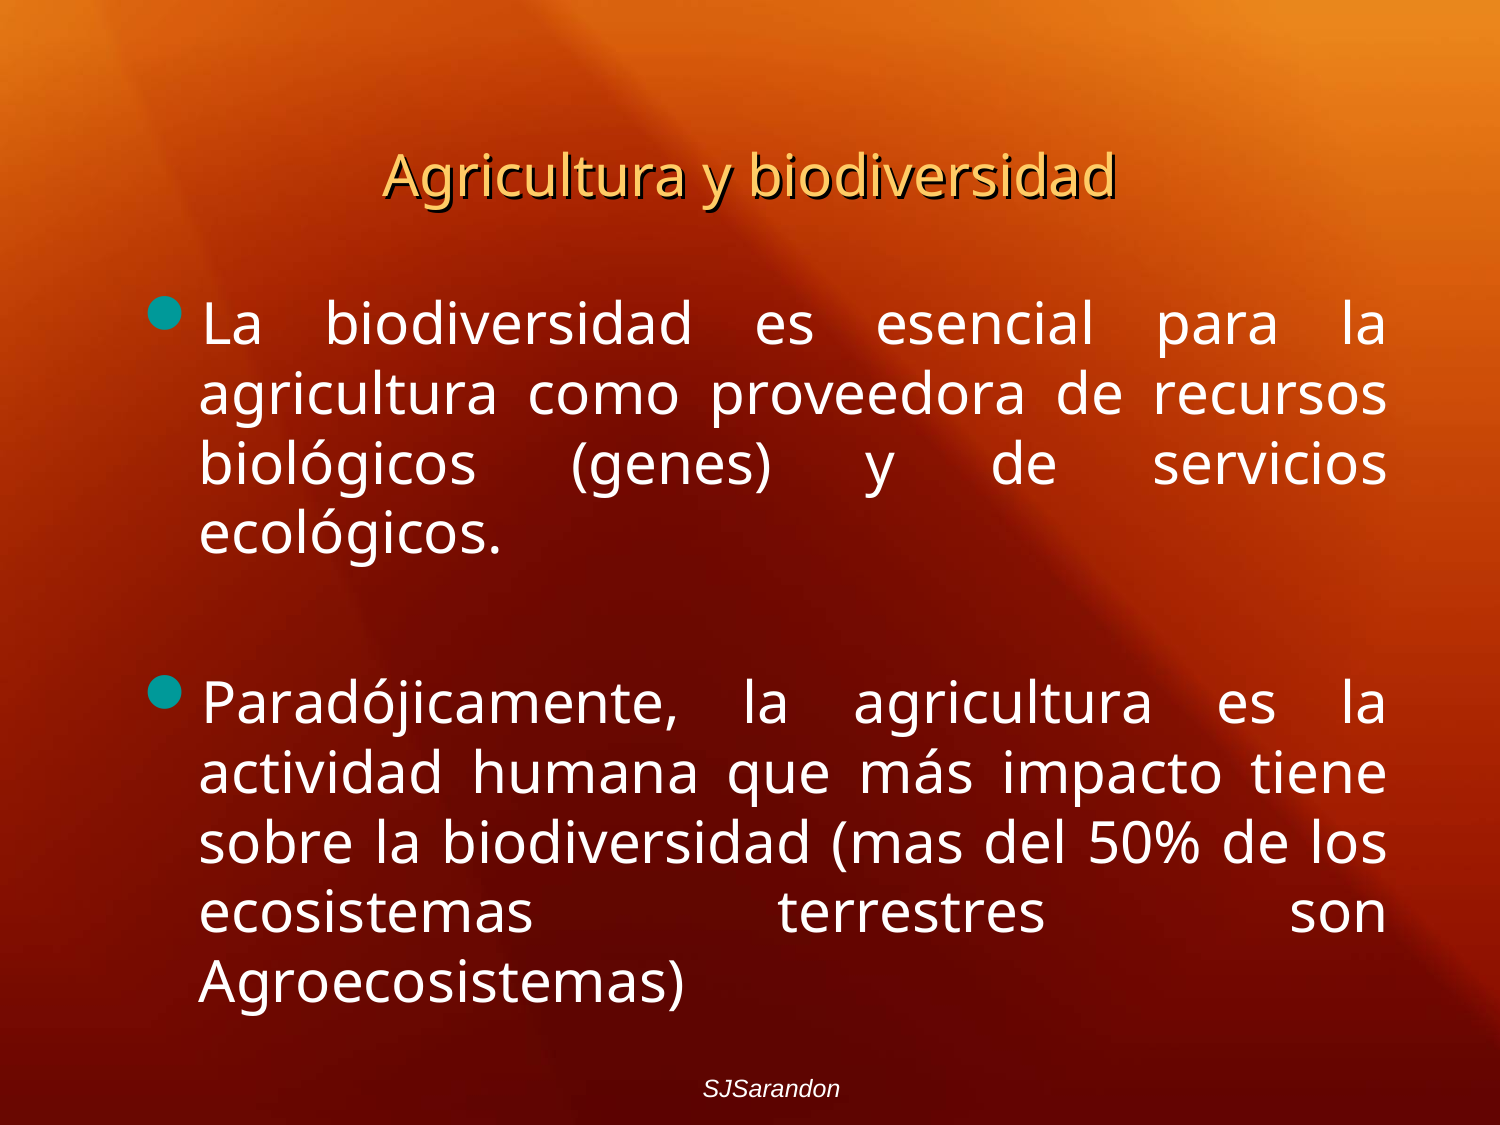

Agricultura y biodiversidad
La biodiversidad es esencial para la agricultura como proveedora de recursos biológicos (genes) y de servicios ecológicos.
Paradójicamente, la agricultura es la actividad humana que más impacto tiene sobre la biodiversidad (mas del 50% de los ecosistemas terrestres son Agroecosistemas)
SJSarandon